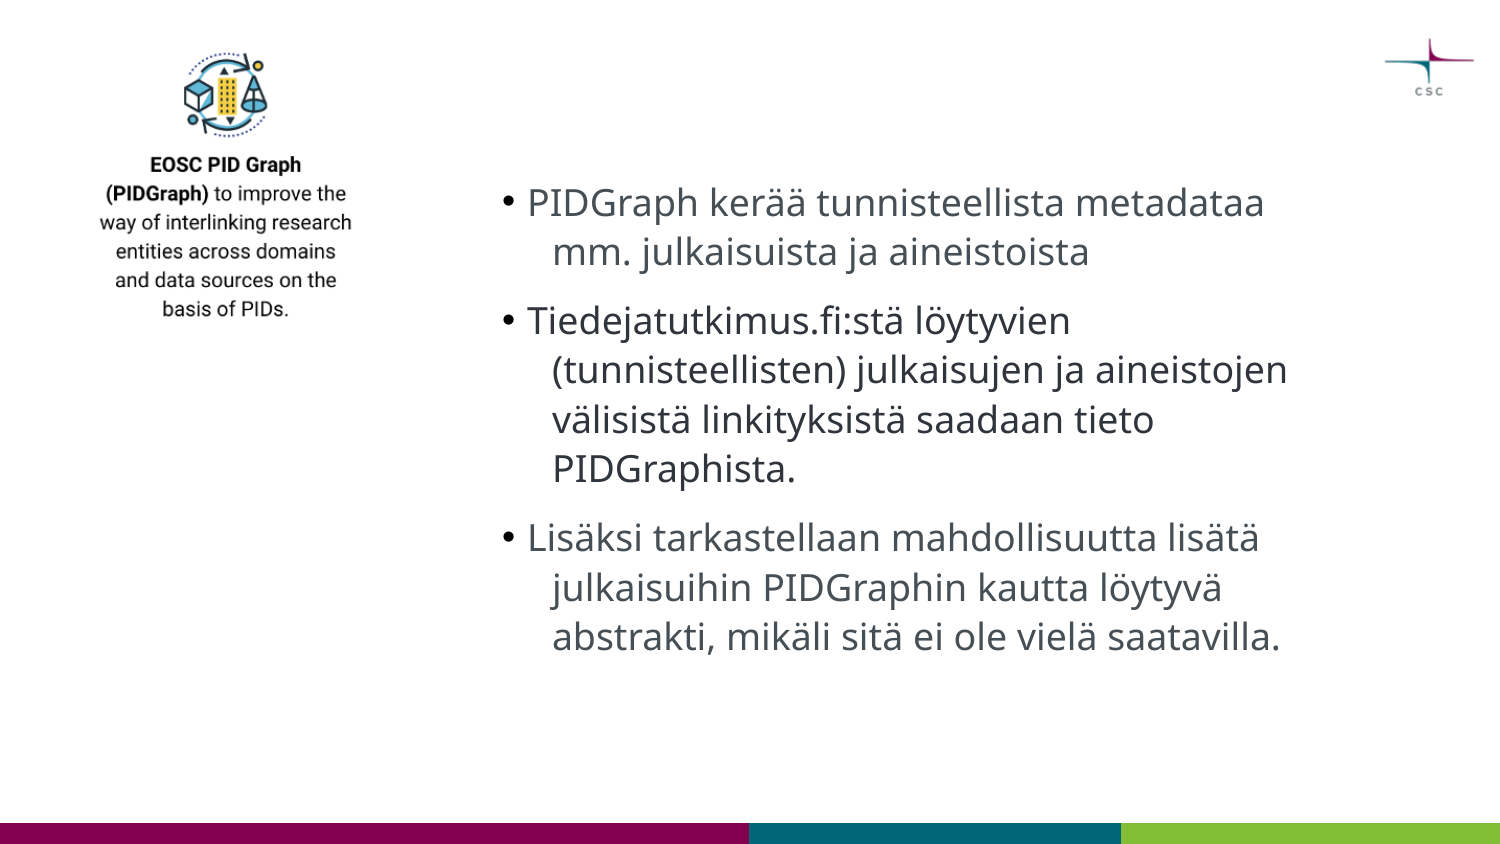

# PIDGraph kerää tunnisteellista metadataa mm. julkaisuista ja aineistoista
Tiedejatutkimus.fi:stä löytyvien (tunnisteellisten) julkaisujen ja aineistojen välisistä linkityksistä saadaan tieto PIDGraphista.
Lisäksi tarkastellaan mahdollisuutta lisätä julkaisuihin PIDGraphin kautta löytyvä abstrakti, mikäli sitä ei ole vielä saatavilla.